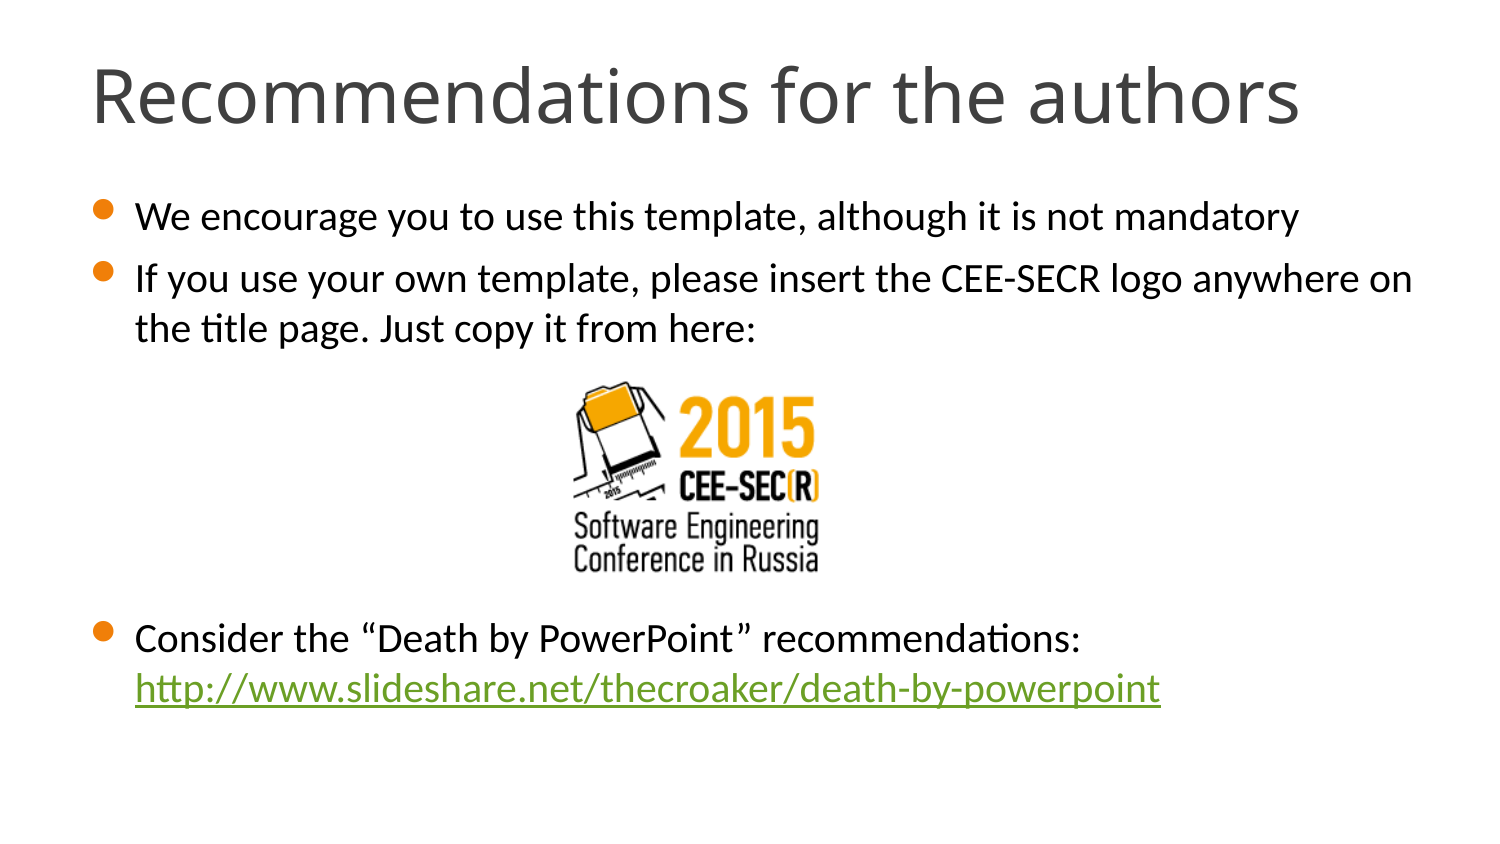

# Recommendations for the authors
We encourage you to use this template, although it is not mandatory
If you use your own template, please insert the CEE-SECR logo anywhere on the title page. Just copy it from here:
Consider the “Death by PowerPoint” recommendations: http://www.slideshare.net/thecroaker/death-by-powerpoint